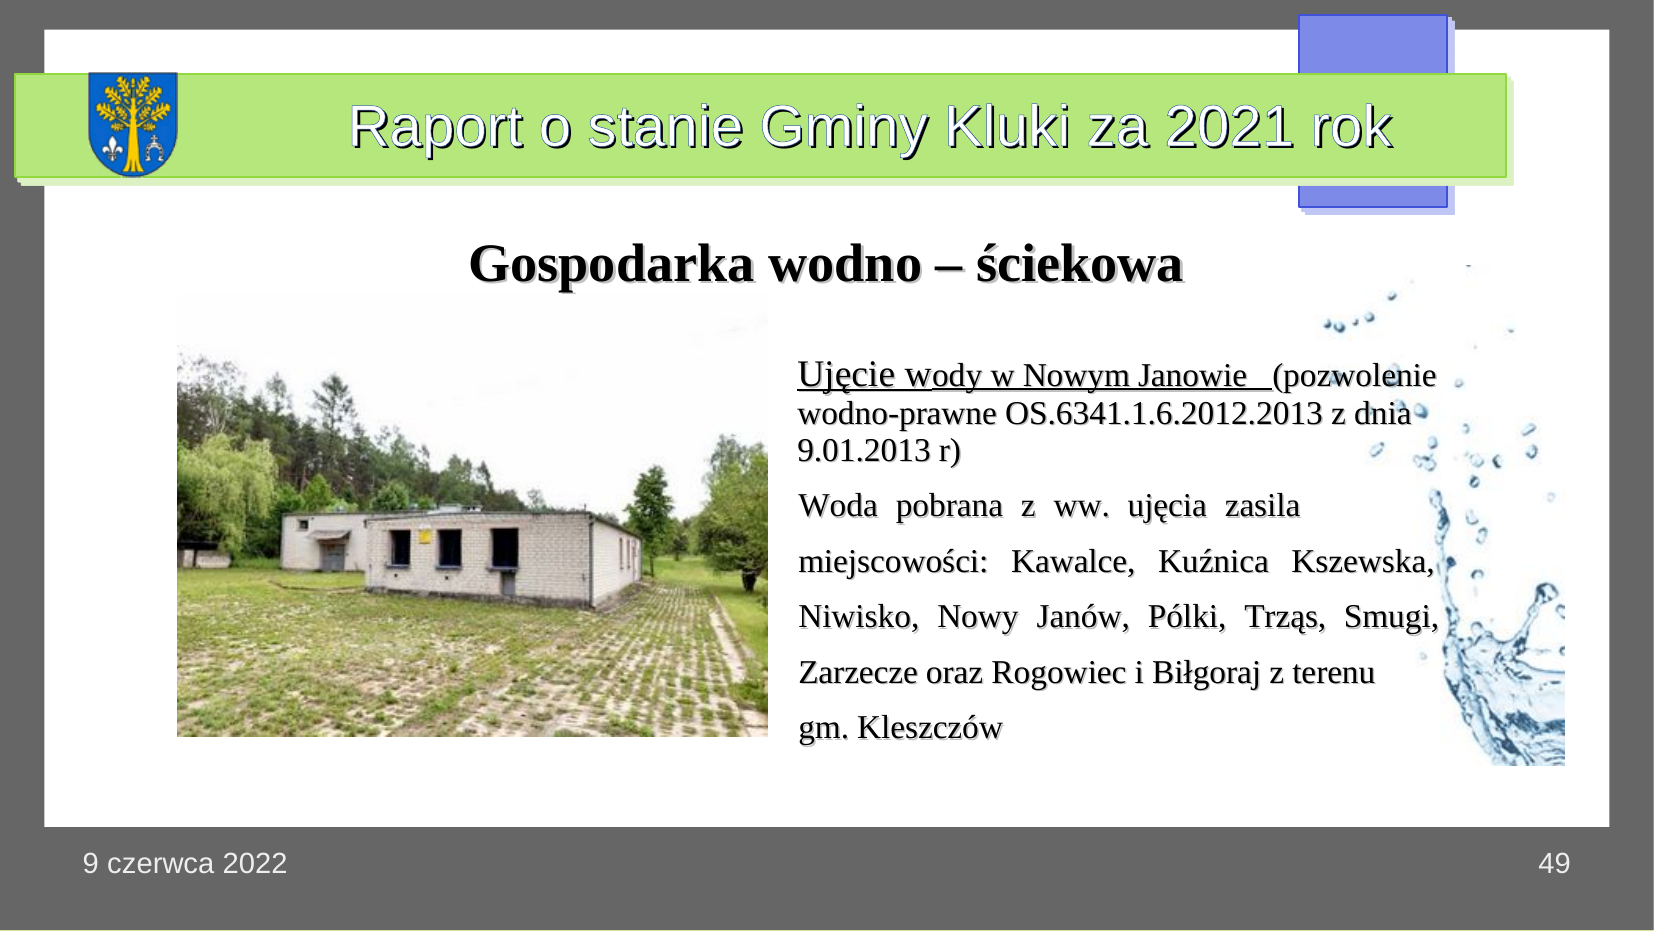

# Raport o stanie Gminy Kluki za 2021 rok
Gospodarka wodno – ściekowa
									Ujęcie wody w Nowym Janowie (pozwolenie 										wodno-prawne OS.6341.1.6.2012.2013 z dnia 										9.01.2013 r)
								Woda pobrana z ww. ujęcia zasila 											miejscowości: Kawalce, Kuźnica Kszewska, 									Niwisko, Nowy Janów, Pólki, Trząs, Smugi, 									Zarzecze oraz Rogowiec i Biłgoraj z terenu
								gm. Kleszczów
9 czerwca 2022
49